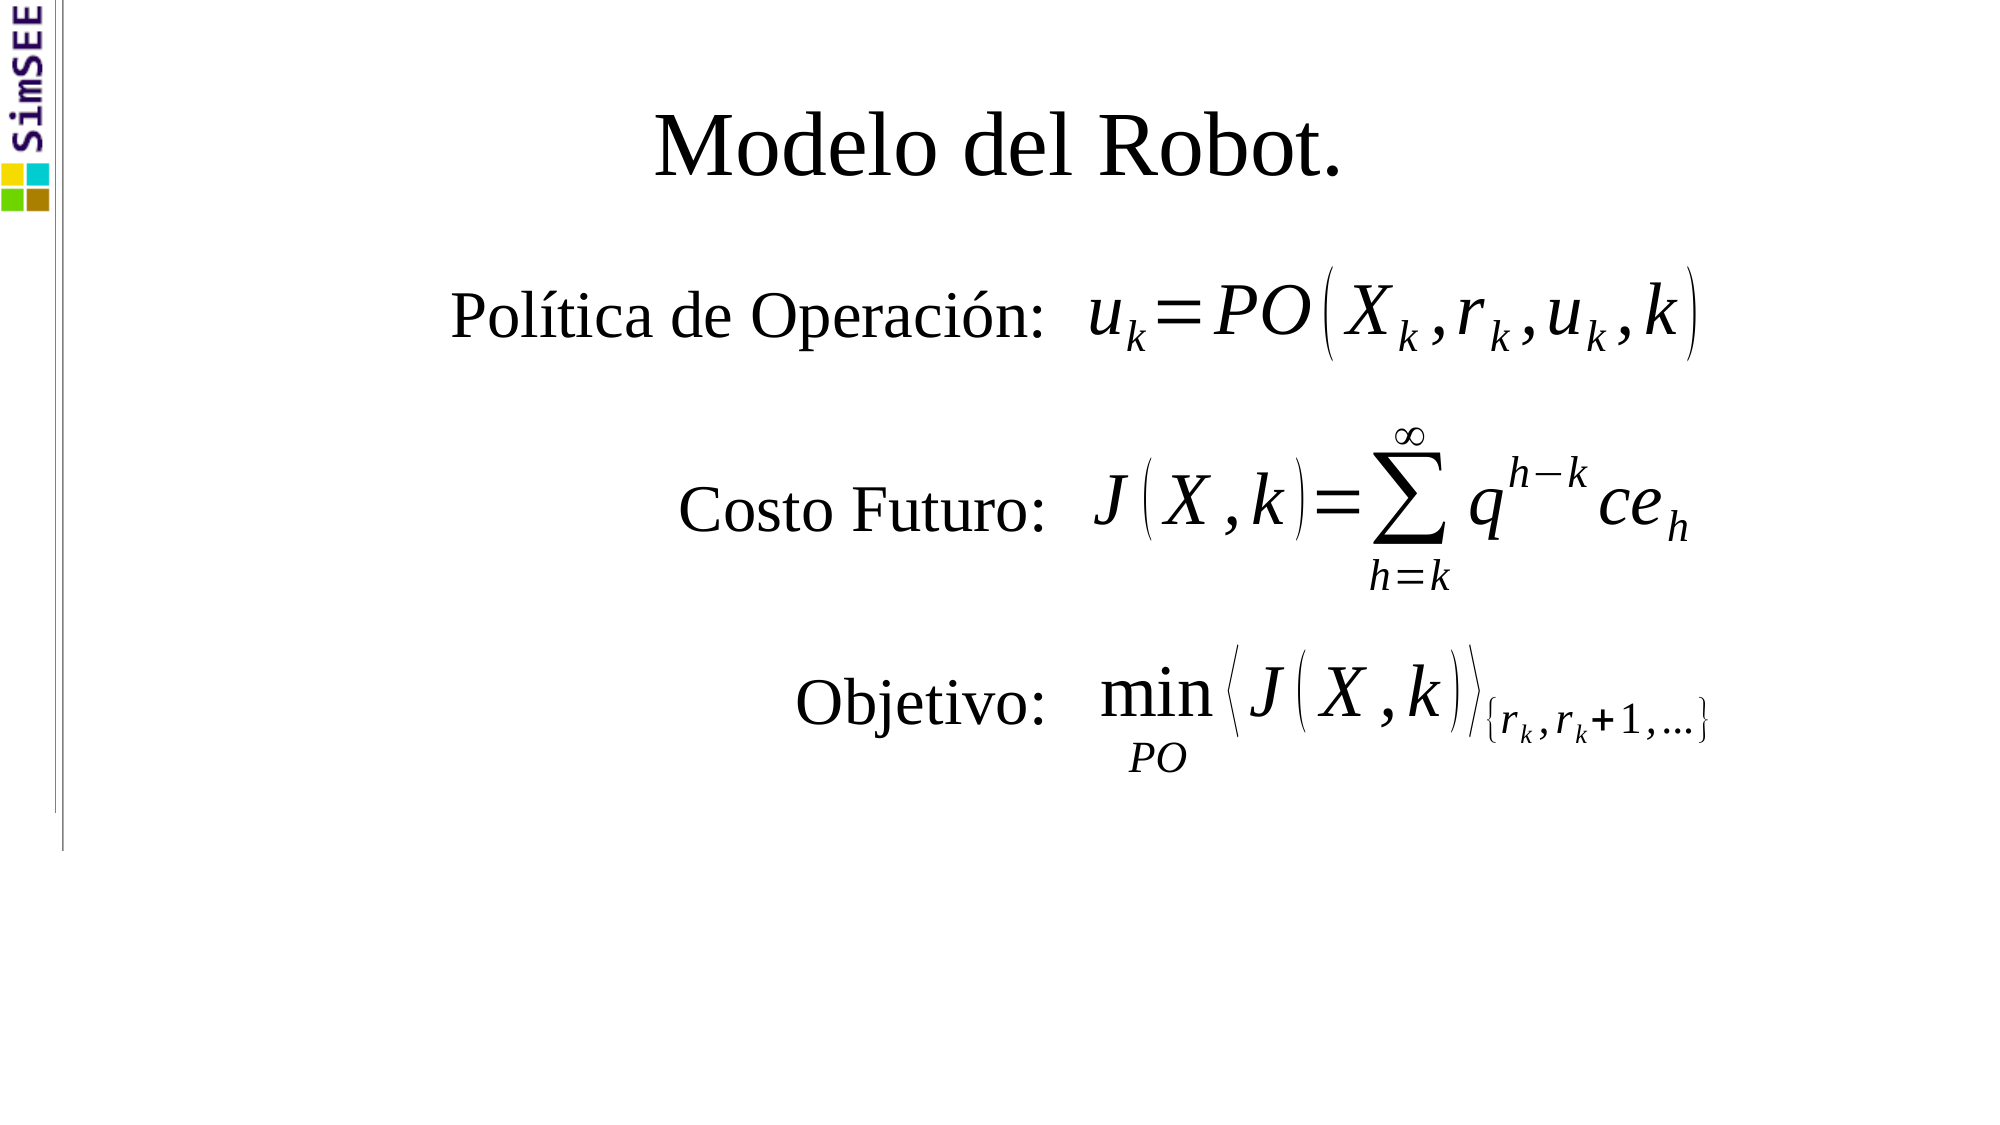

# Modelo del Robot.
Política de Operación:
Costo Futuro:
Objetivo: